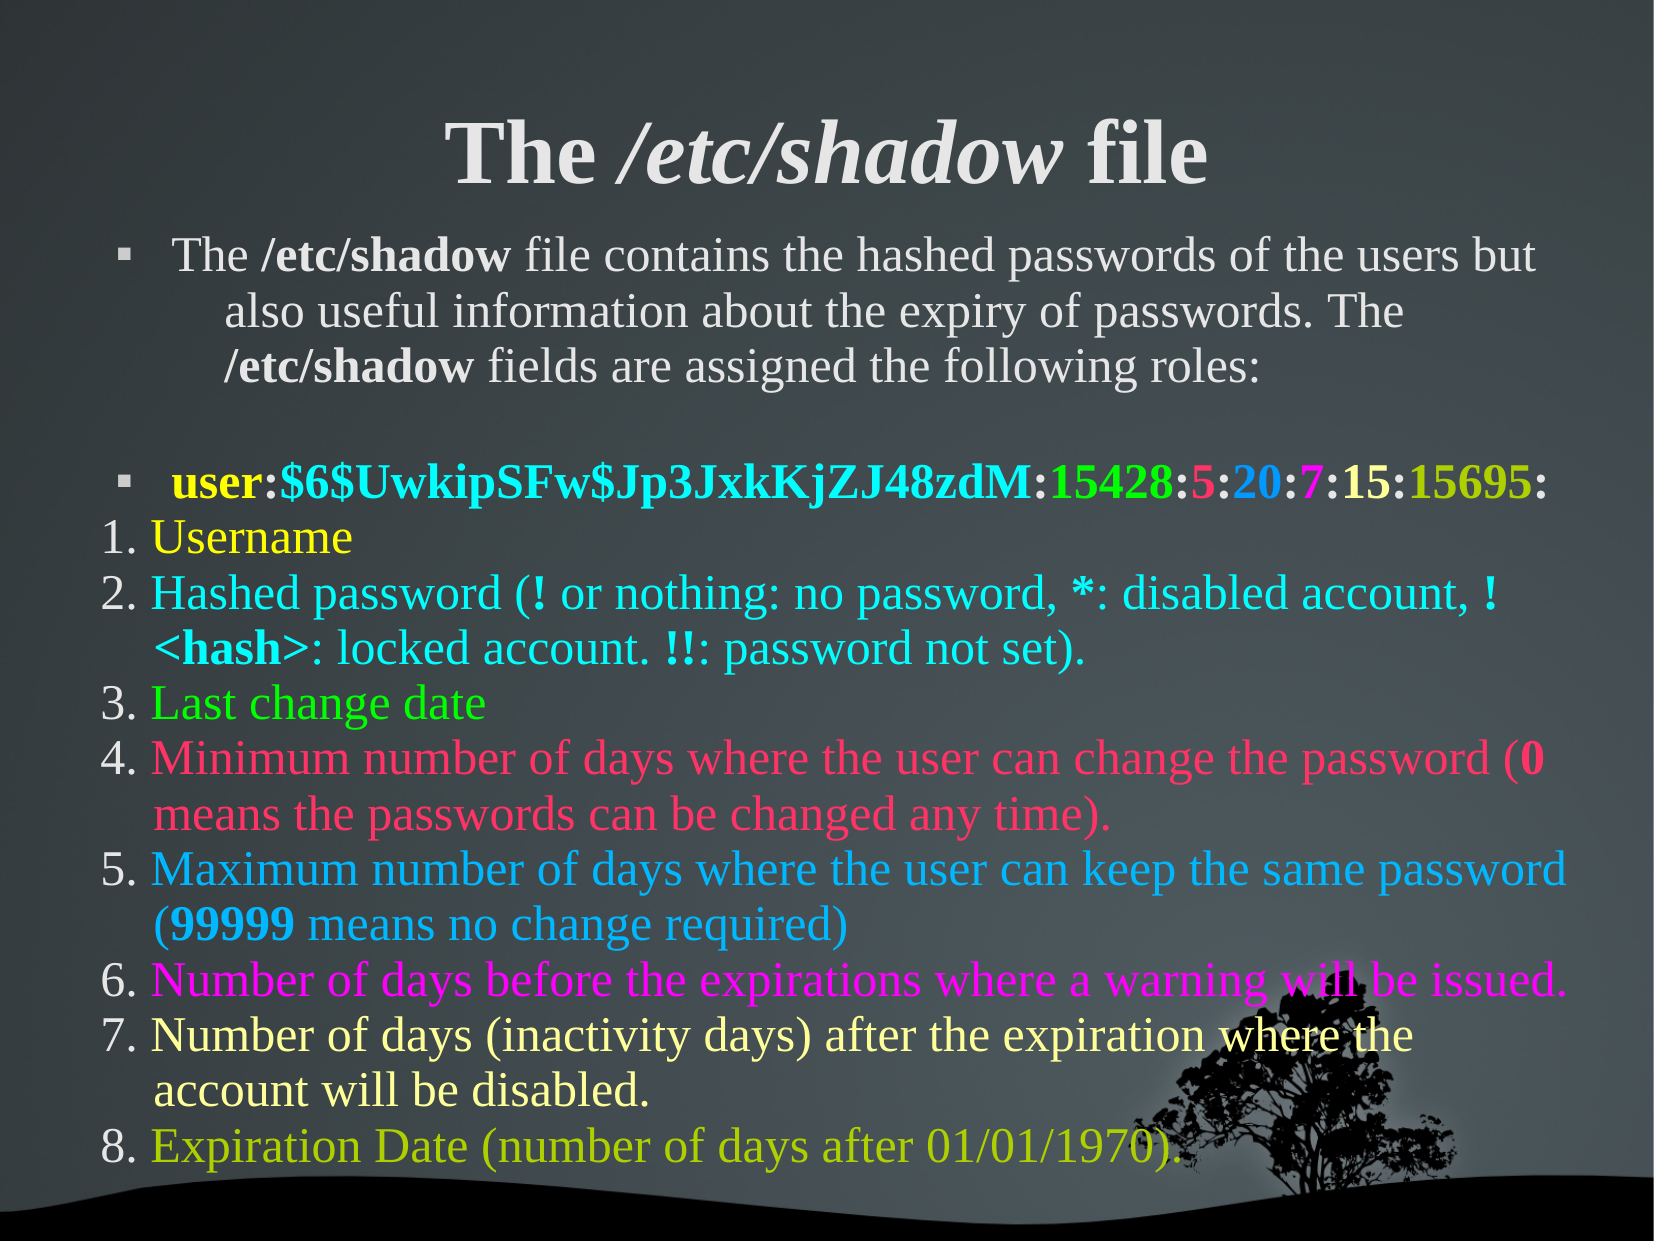

# The /etc/shadow file
The /etc/shadow file contains the hashed passwords of the users but also useful information about the expiry of passwords. The /etc/shadow fields are assigned the following roles:
user:$6$UwkipSFw$Jp3JxkKjZJ48zdM:15428:5:20:7:15:15695:
1. Username
2. Hashed password (! or nothing: no password, *: disabled account, !<hash>: locked account. !!: password not set).
3. Last change date
4. Minimum number of days where the user can change the password (0 means the passwords can be changed any time).
5. Maximum number of days where the user can keep the same password (99999 means no change required)
6. Number of days before the expirations where a warning will be issued.
7. Number of days (inactivity days) after the expiration where the account will be disabled.
8. Expiration Date (number of days after 01/01/1970).